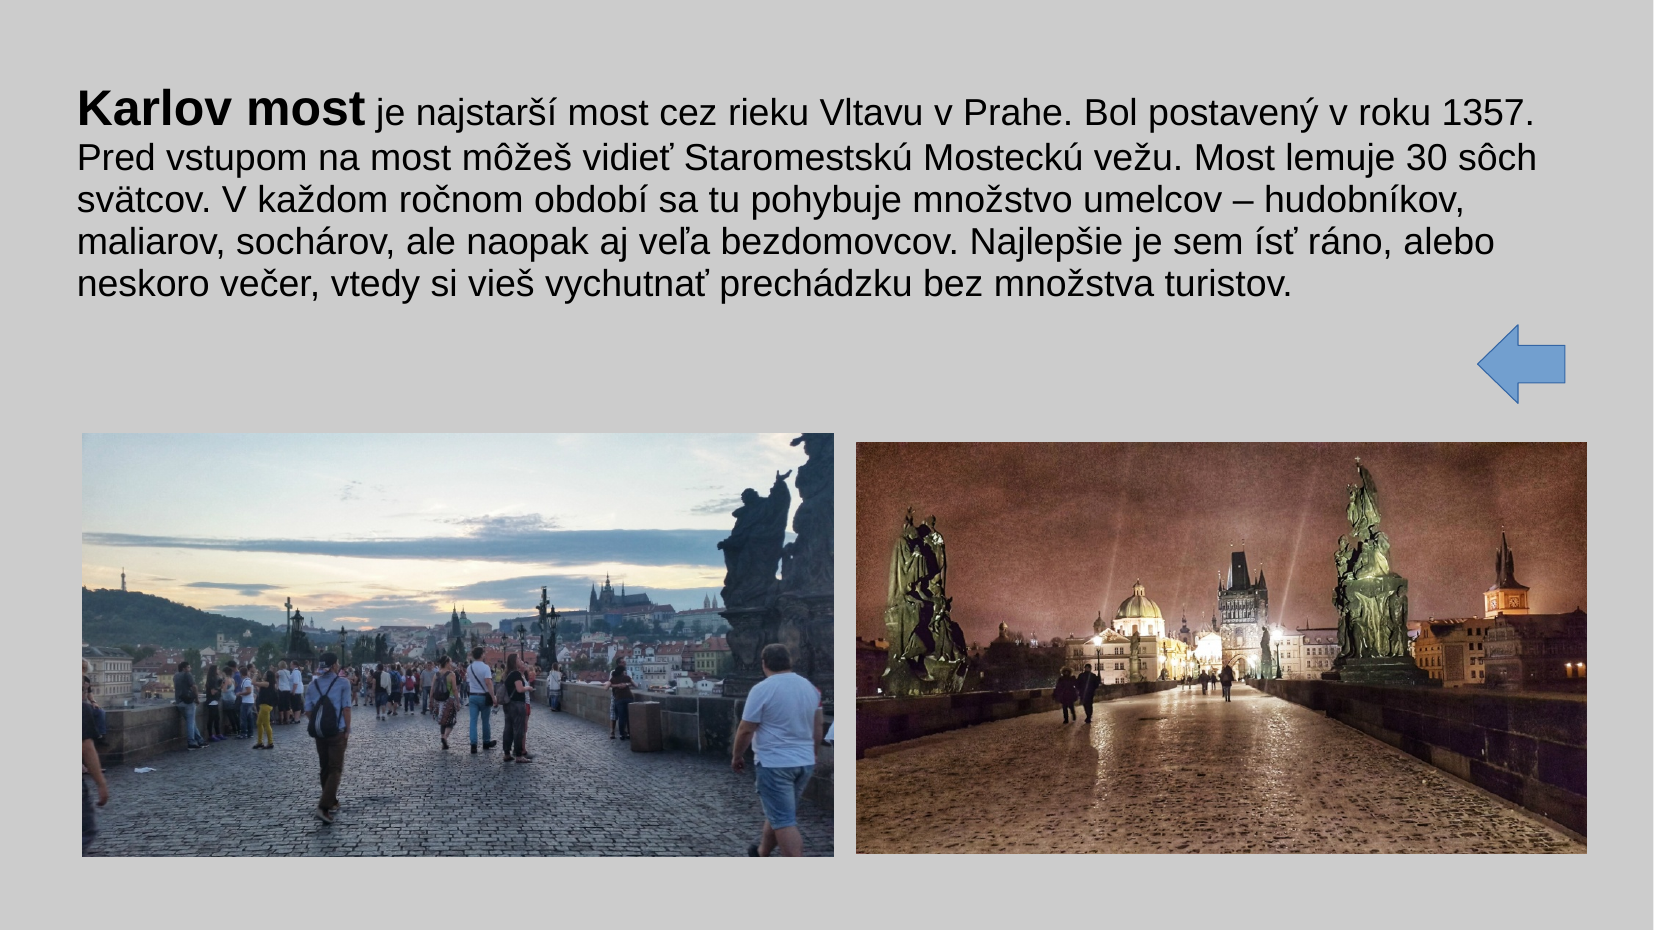

# Karlov most je najstarší most cez rieku Vltavu v Prahe. Bol postavený v roku 1357. Pred vstupom na most môžeš vidieť Staromestskú Mosteckú vežu. Most lemuje 30 sôch svätcov. V každom ročnom období sa tu pohybuje množstvo umelcov – hudobníkov, maliarov, sochárov, ale naopak aj veľa bezdomovcov. Najlepšie je sem ísť ráno, alebo neskoro večer, vtedy si vieš vychutnať prechádzku bez množstva turistov.